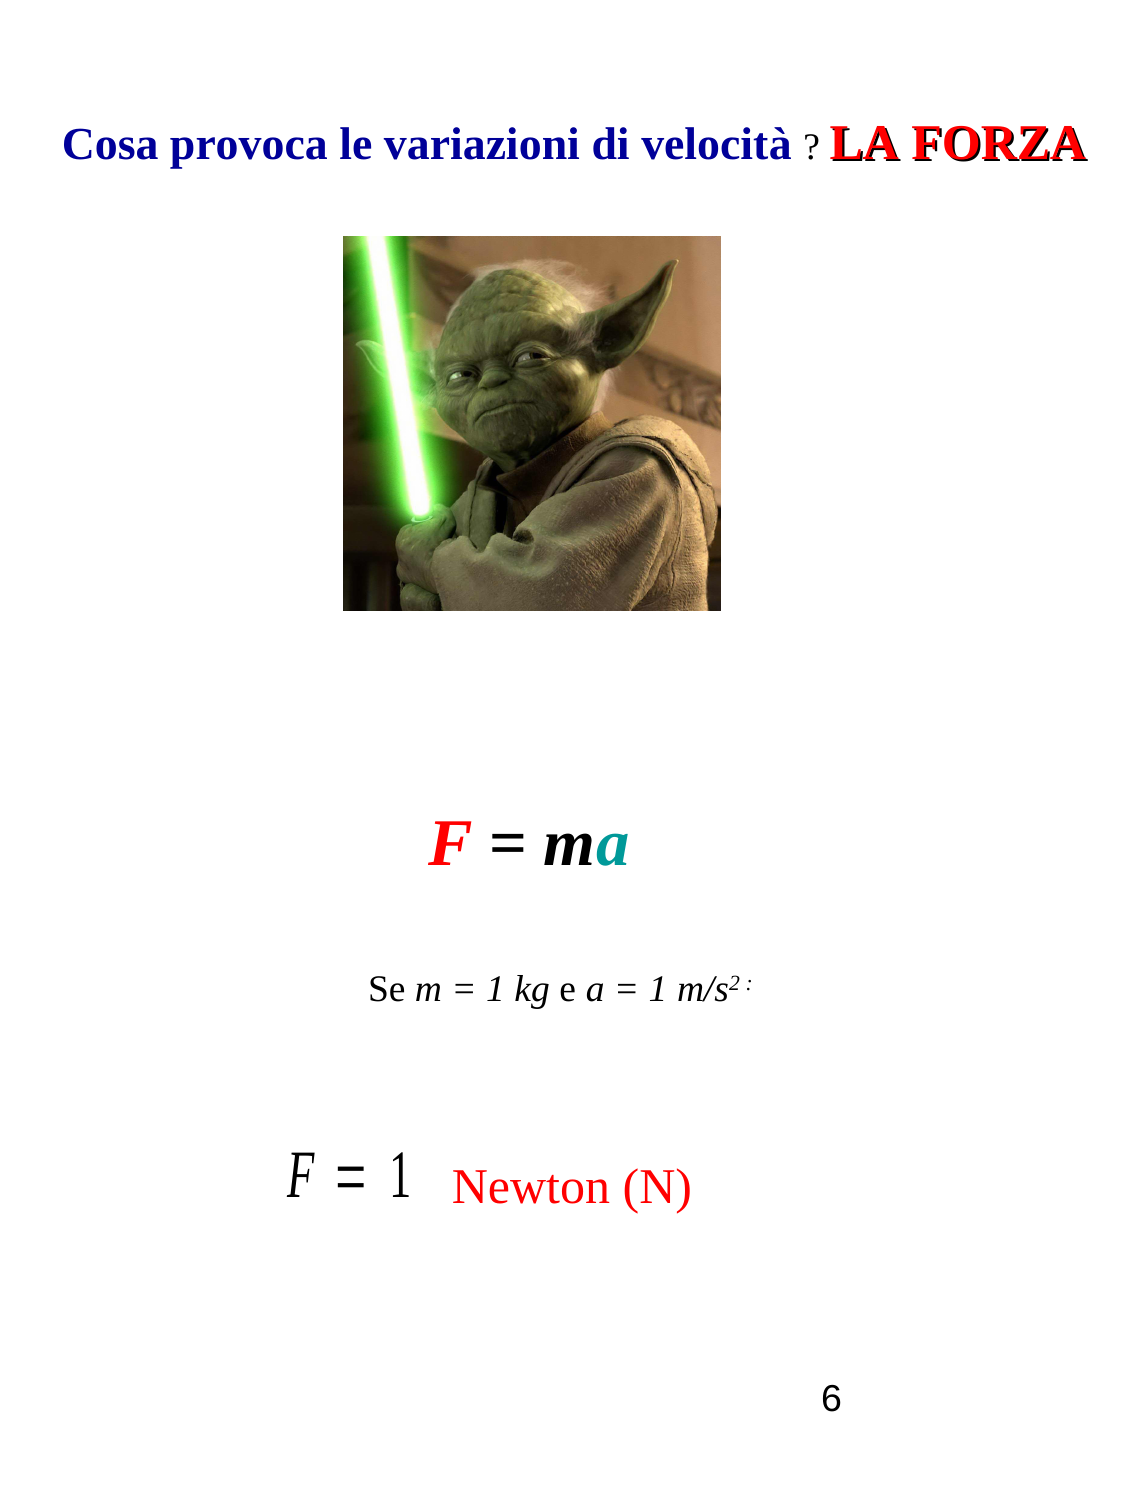

Cosa provoca le variazioni di velocità ? LA FORZA
F = ma
Se m = 1 kg e a = 1 m/s2 :
Newton (N)
P1 Principi della Dinamica
6